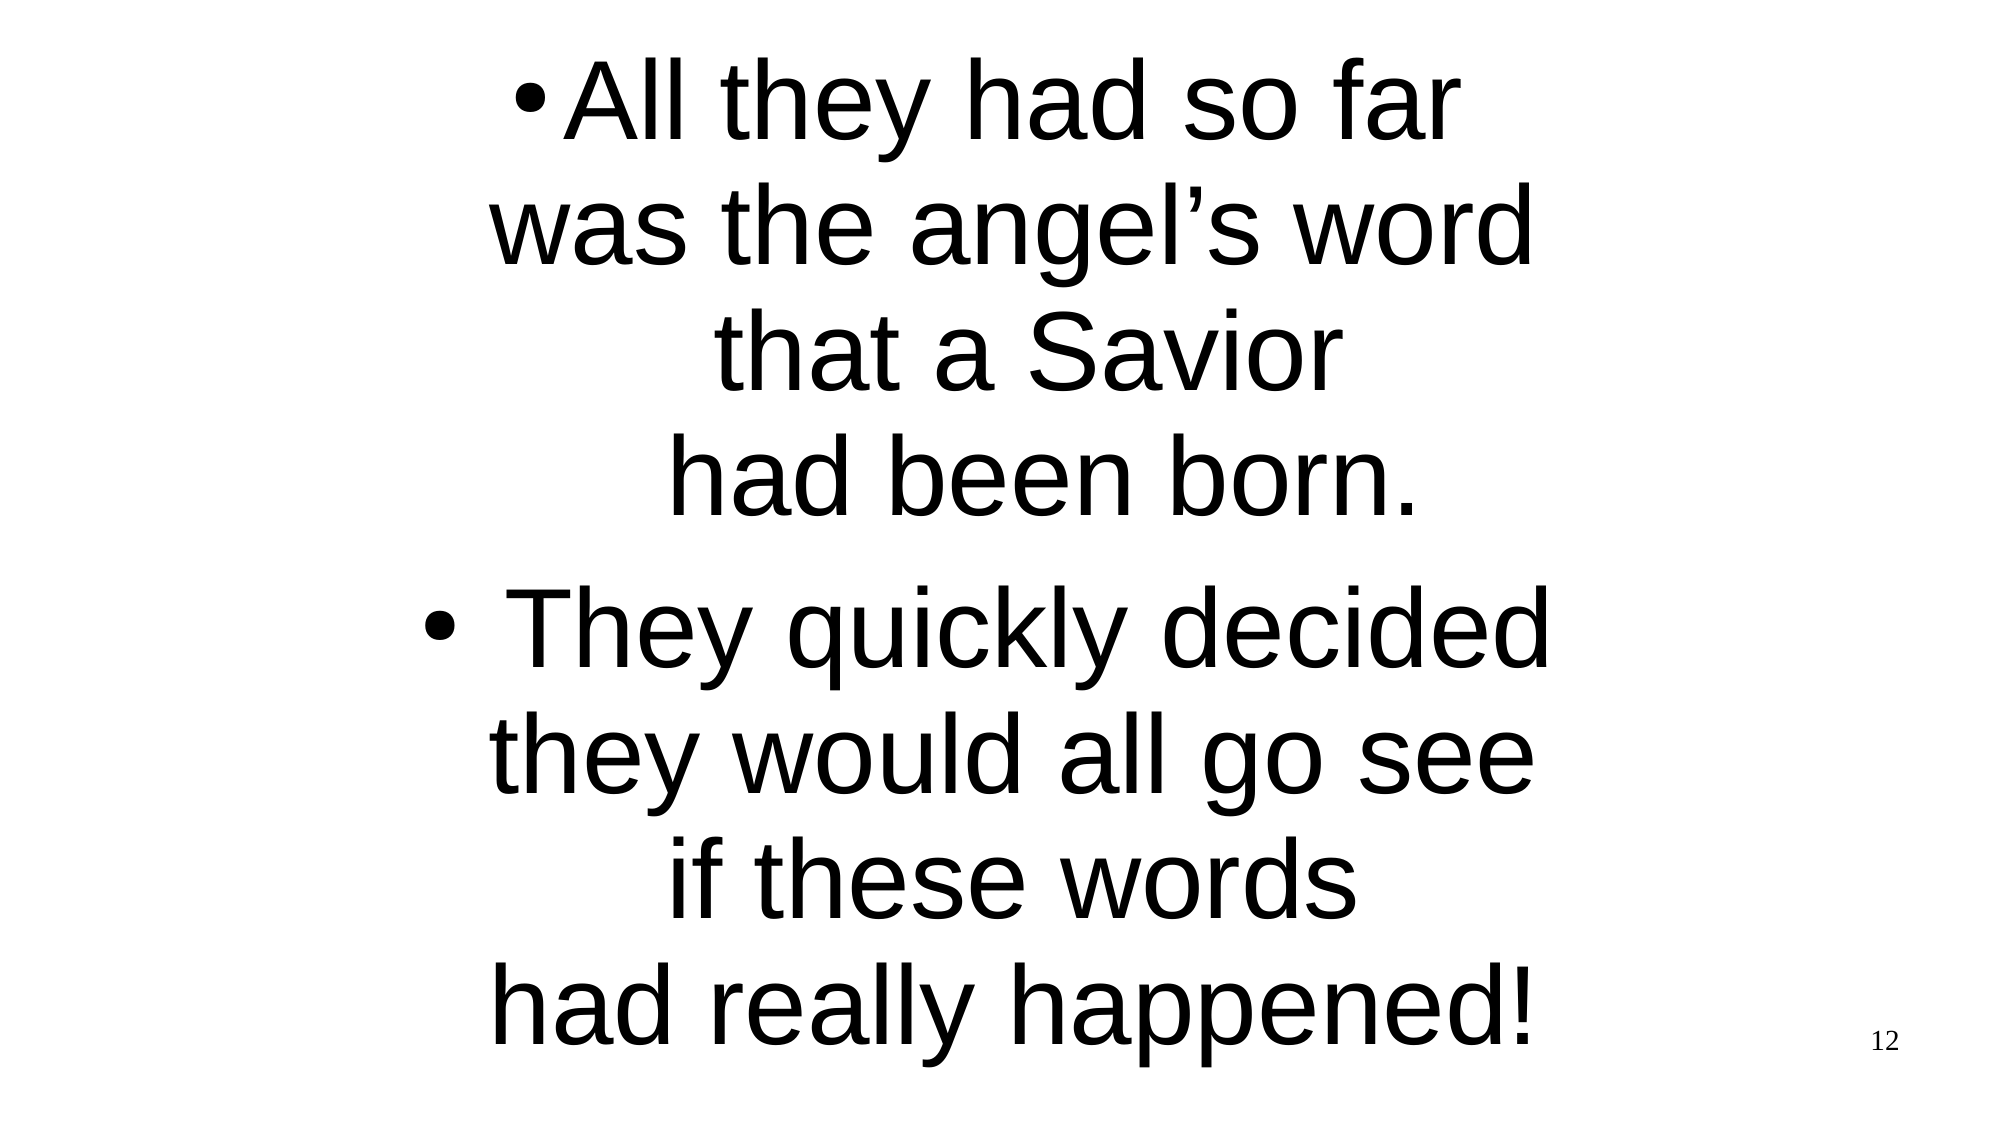

# All they had so far was the angel’s word that a Savior had been born.
 They quickly decided
they would all go see
if these words
had really happened!
12